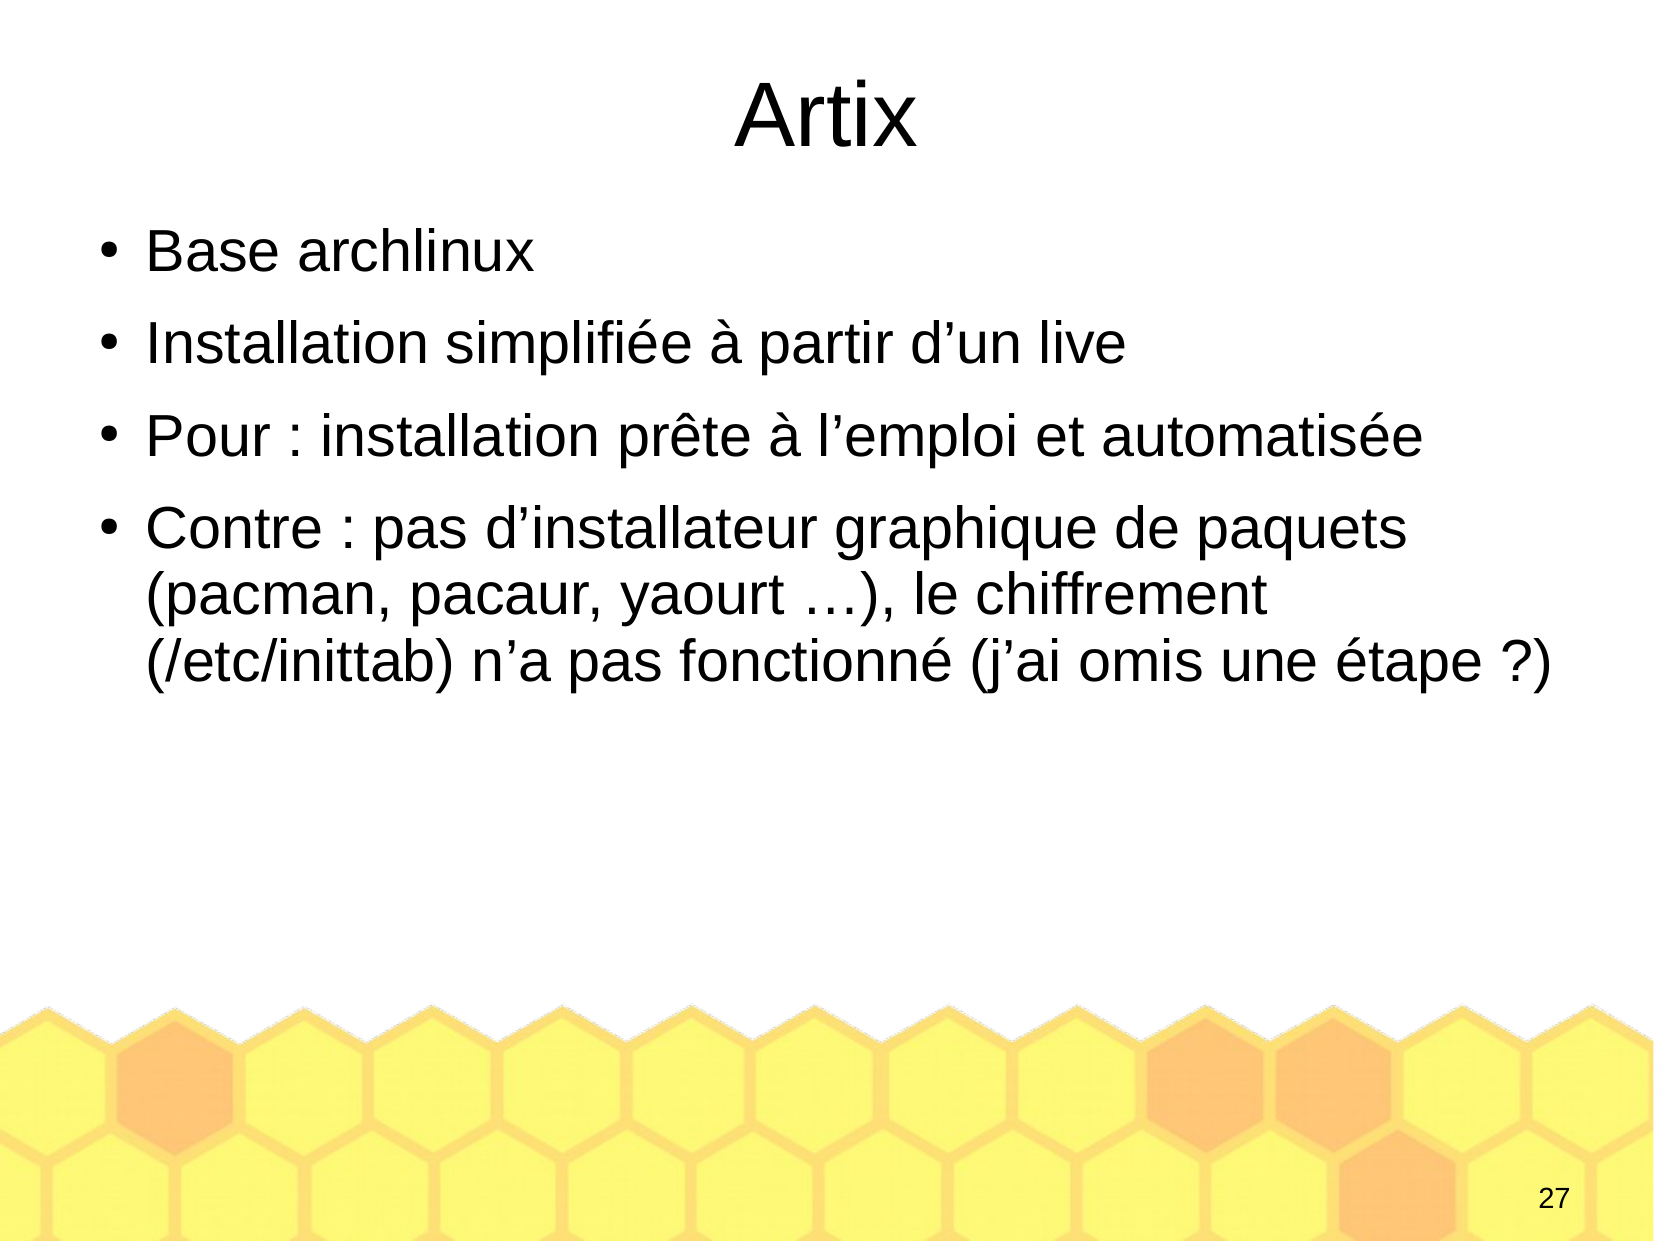

# Artix
Base archlinux
Installation simplifiée à partir d’un live
Pour : installation prête à l’emploi et automatisée
Contre : pas d’installateur graphique de paquets (pacman, pacaur, yaourt …), le chiffrement (/etc/inittab) n’a pas fonctionné (j’ai omis une étape ?)
27